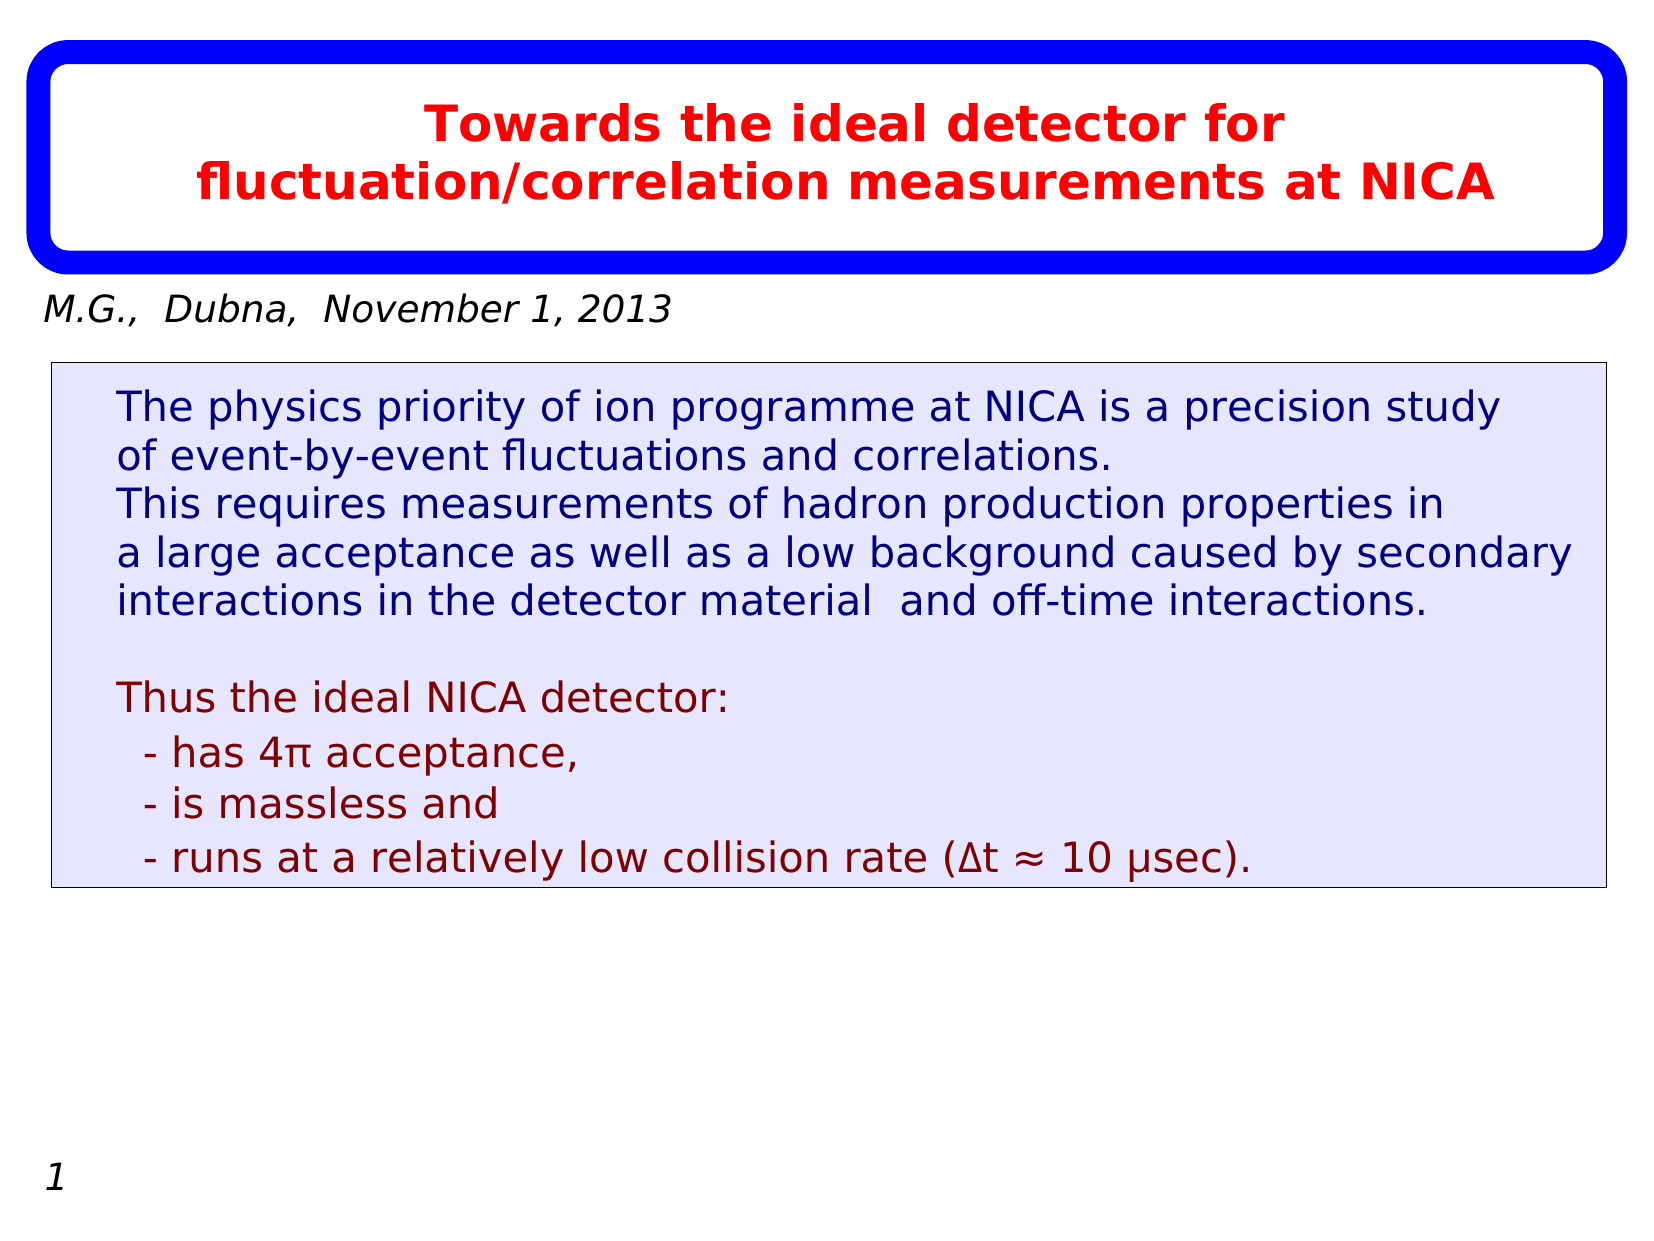

#
Towards the ideal detector for
fluctuation/correlation measurements at NICA
M.G., Dubna, November 1, 2013
The physics priority of ion programme at NICA is a precision study
of event-by-event fluctuations and correlations.
This requires measurements of hadron production properties in
a large acceptance as well as a low background caused by secondary
interactions in the detector material and off-time interactions.
Thus the ideal NICA detector:
 - has 4π acceptance,
 - is massless and
 - runs at a relatively low collision rate (Δt ≈ 10 μsec).